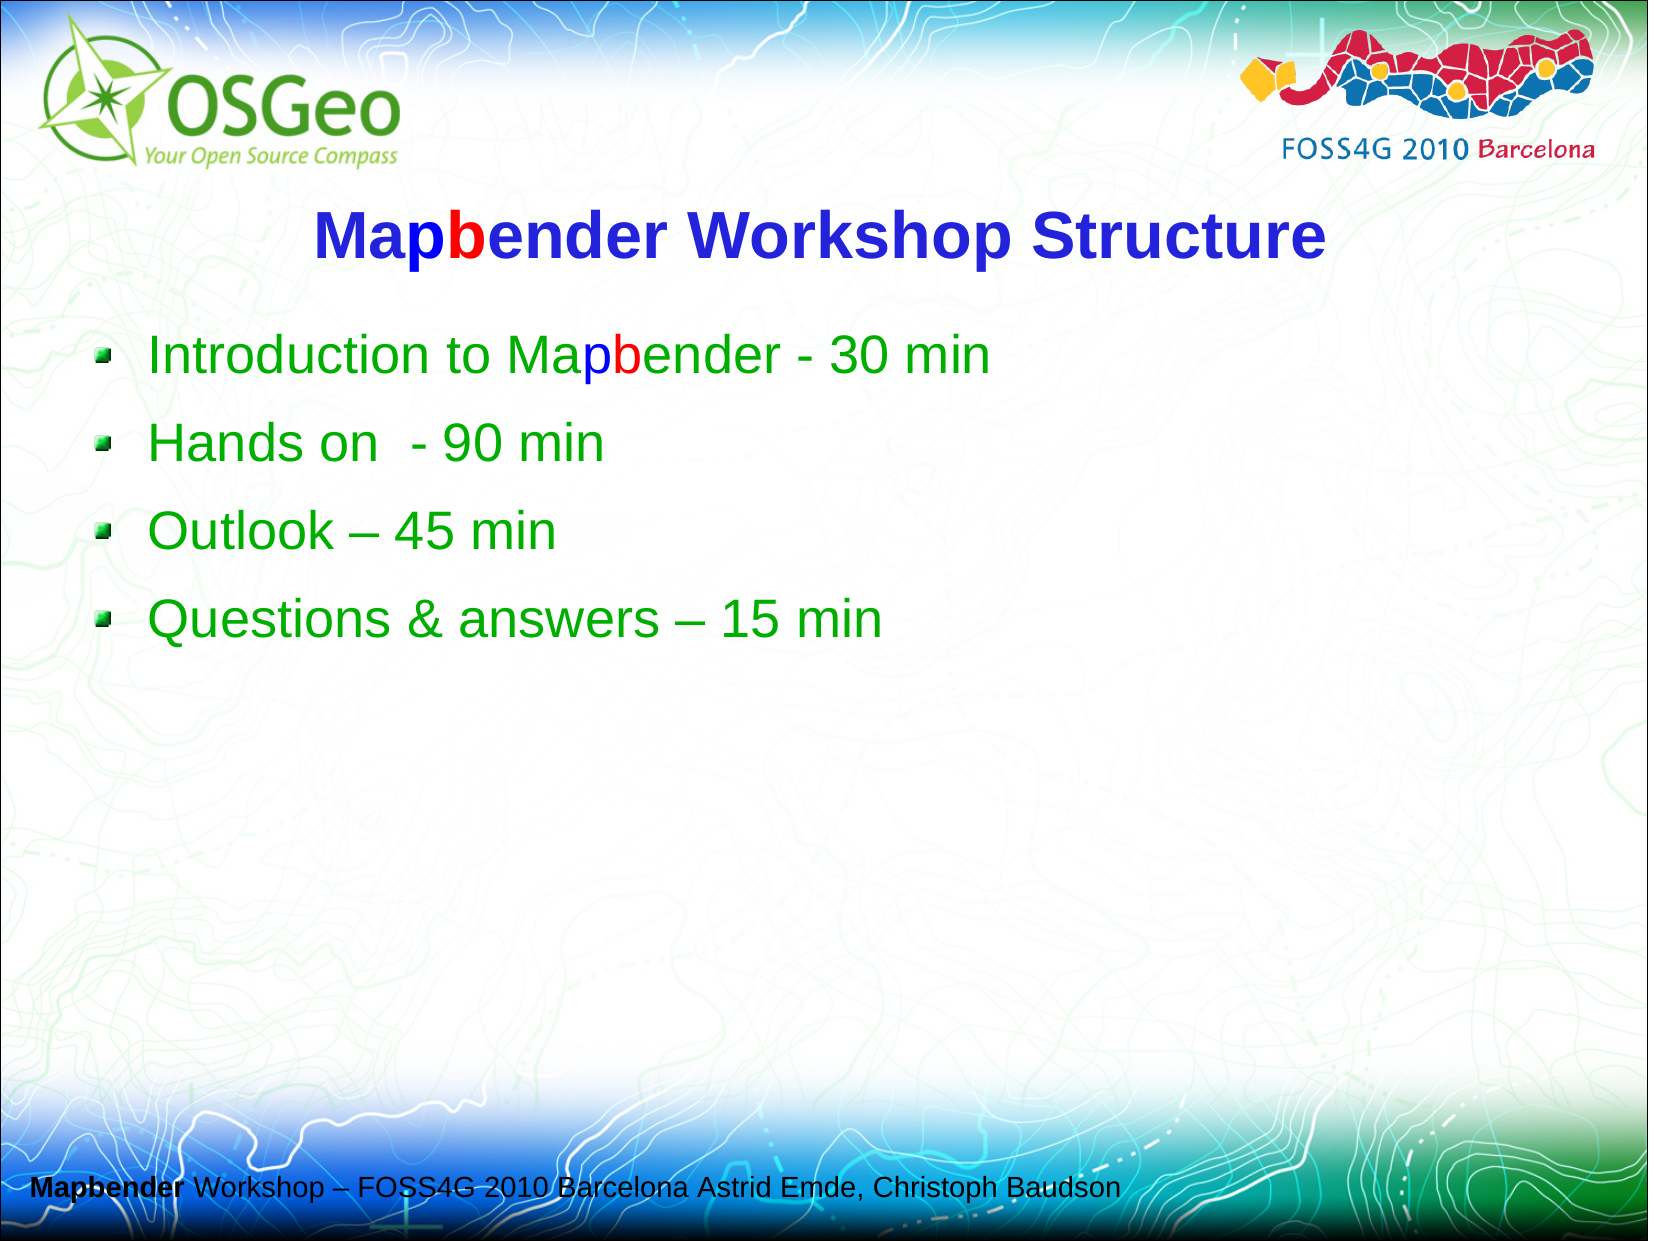

# Mapbender Workshop Structure
Introduction to Mapbender - 30 min
Hands on - 90 min
Outlook – 45 min
Questions & answers – 15 min